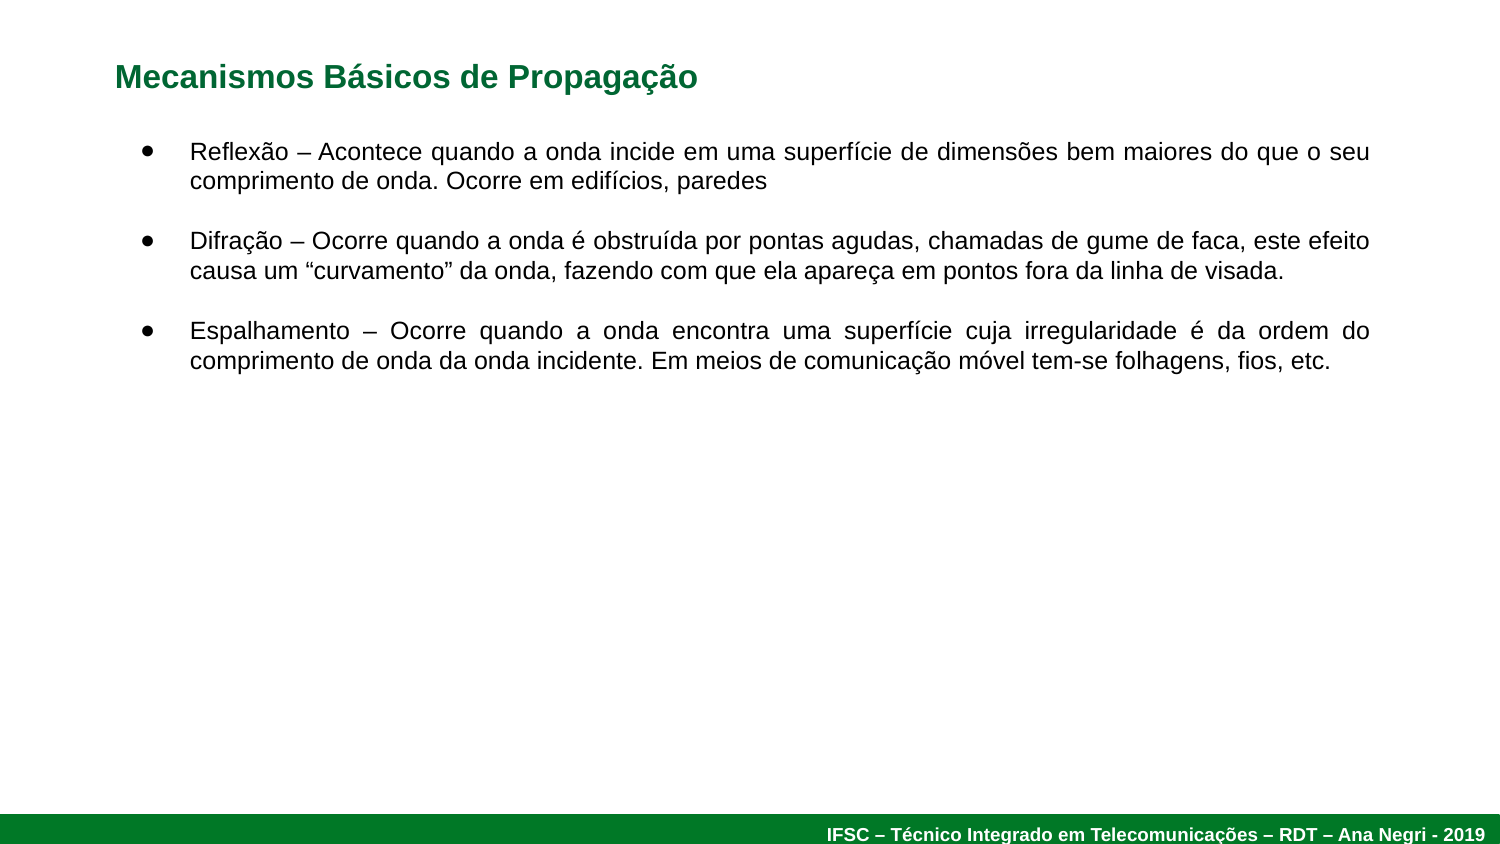

Mecanismos Básicos de Propagação
Reflexão – Acontece quando a onda incide em uma superfície de dimensões bem maiores do que o seu comprimento de onda. Ocorre em edifícios, paredes
Difração – Ocorre quando a onda é obstruída por pontas agudas, chamadas de gume de faca, este efeito causa um “curvamento” da onda, fazendo com que ela apareça em pontos fora da linha de visada.
Espalhamento – Ocorre quando a onda encontra uma superfície cuja irregularidade é da ordem do comprimento de onda da onda incidente. Em meios de comunicação móvel tem-se folhagens, fios, etc.
Subtração
IFSC – Técnico Integrado em Telecomunicações – RDT – Ana Negri - 2019